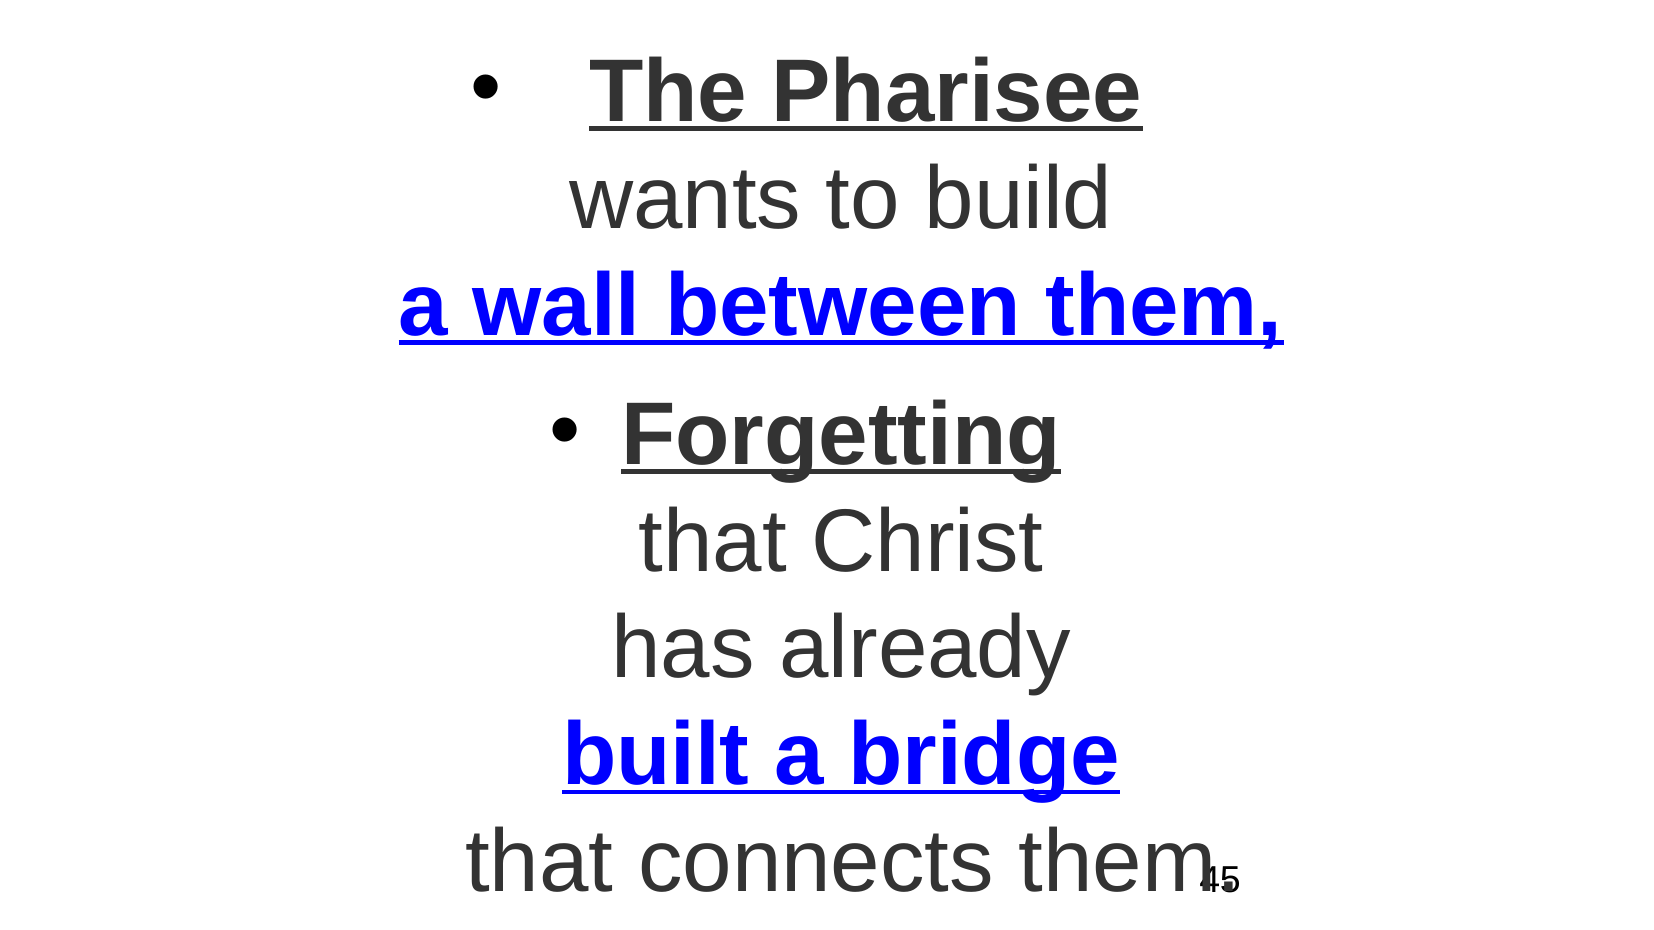

# The Pharisee wants to build a wall between them,
Forgetting
that Christ
has already
built a bridge
that connects them.
45